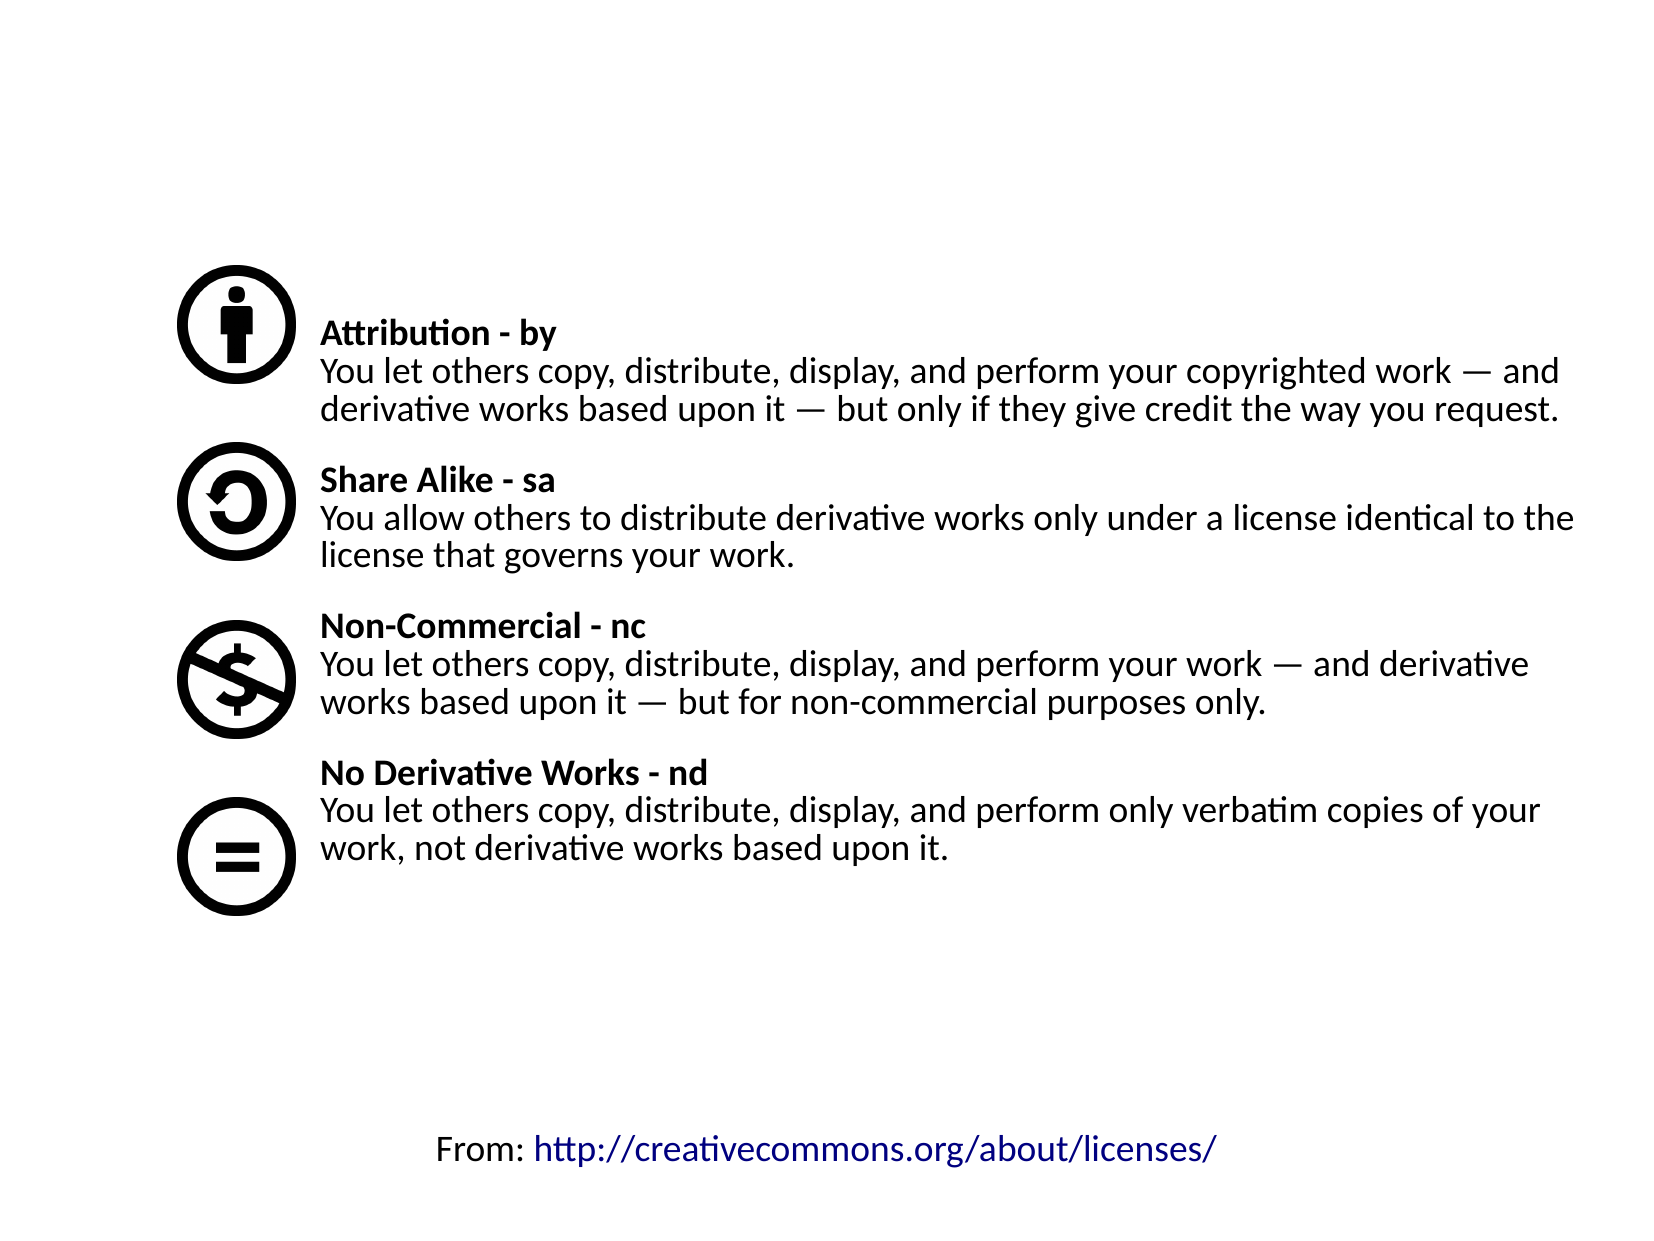

Attribution - by
You let others copy, distribute, display, and perform your copyrighted work — and derivative works based upon it — but only if they give credit the way you request.
Share Alike - sa
You allow others to distribute derivative works only under a license identical to the license that governs your work.
Non-Commercial - nc
You let others copy, distribute, display, and perform your work — and derivative works based upon it — but for non-commercial purposes only.
No Derivative Works - nd
You let others copy, distribute, display, and perform only verbatim copies of your work, not derivative works based upon it.
# From: http://creativecommons.org/about/licenses/